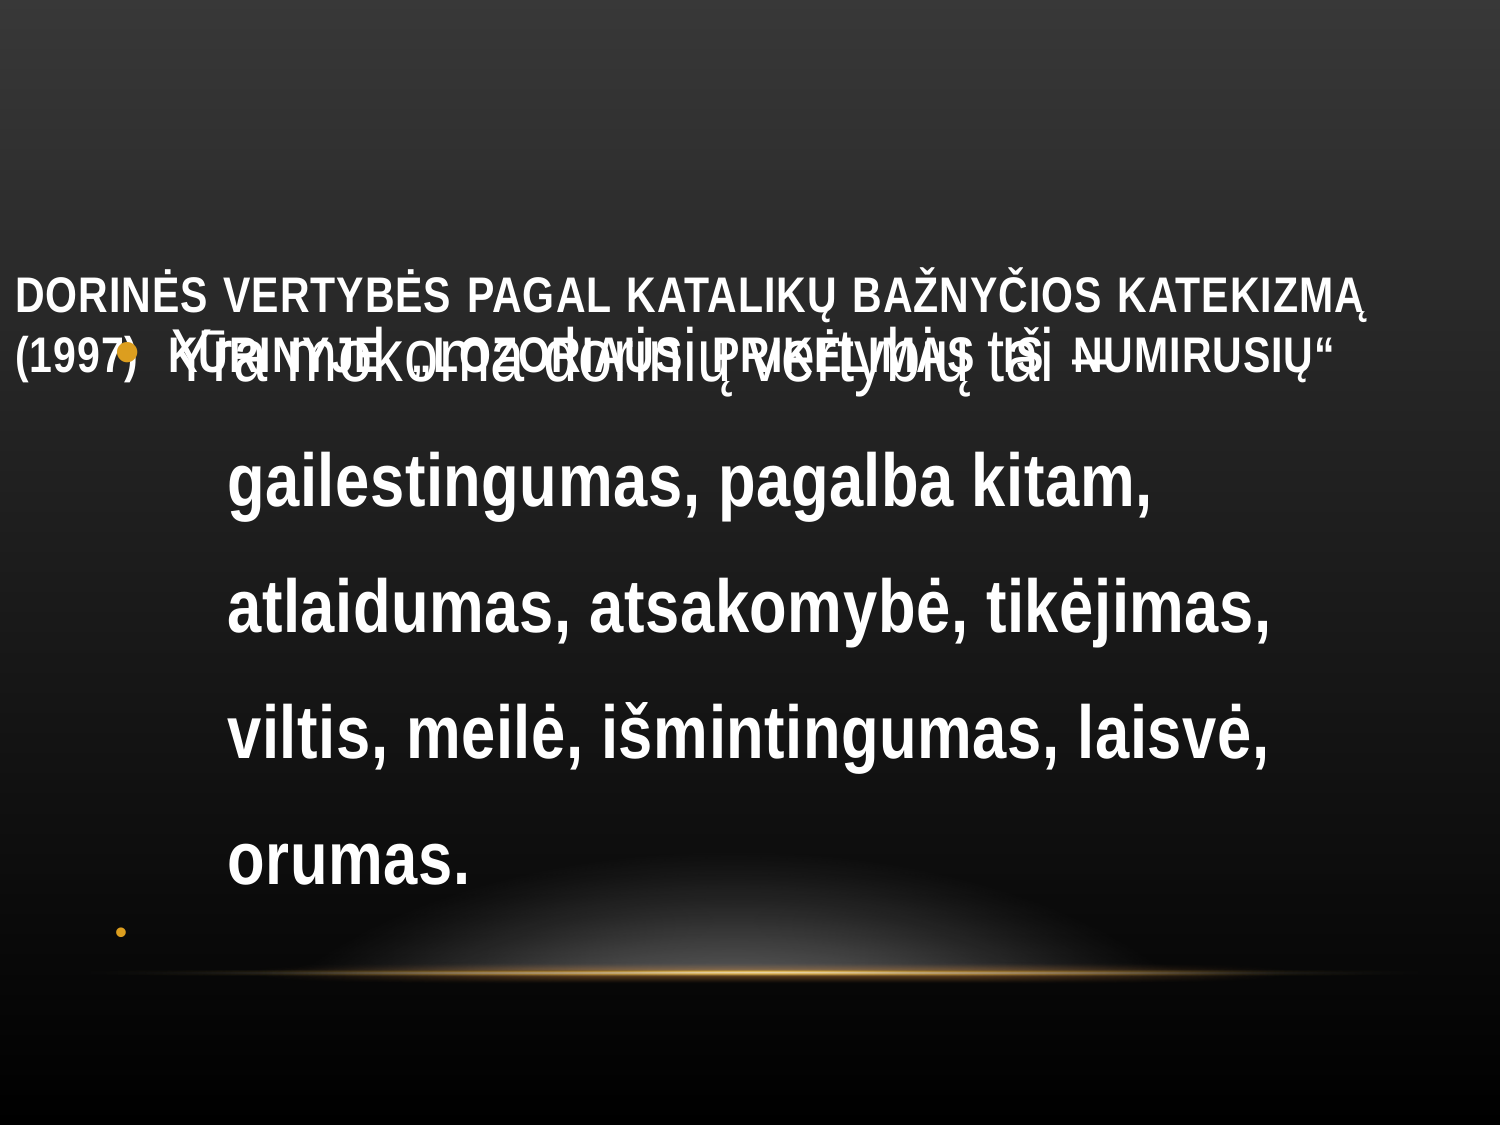

# Dorinės vertybės pagal Katalikų Bažnyčios Katekizmą (1997) kūrinyje „Lozoriaus prikėlimas iš numirusių“
Yra mokoma dorinių vertybių tai – gailestingumas, pagalba kitam, atlaidumas, atsakomybė, tikėjimas, viltis, meilė, išmintingumas, laisvė, orumas.